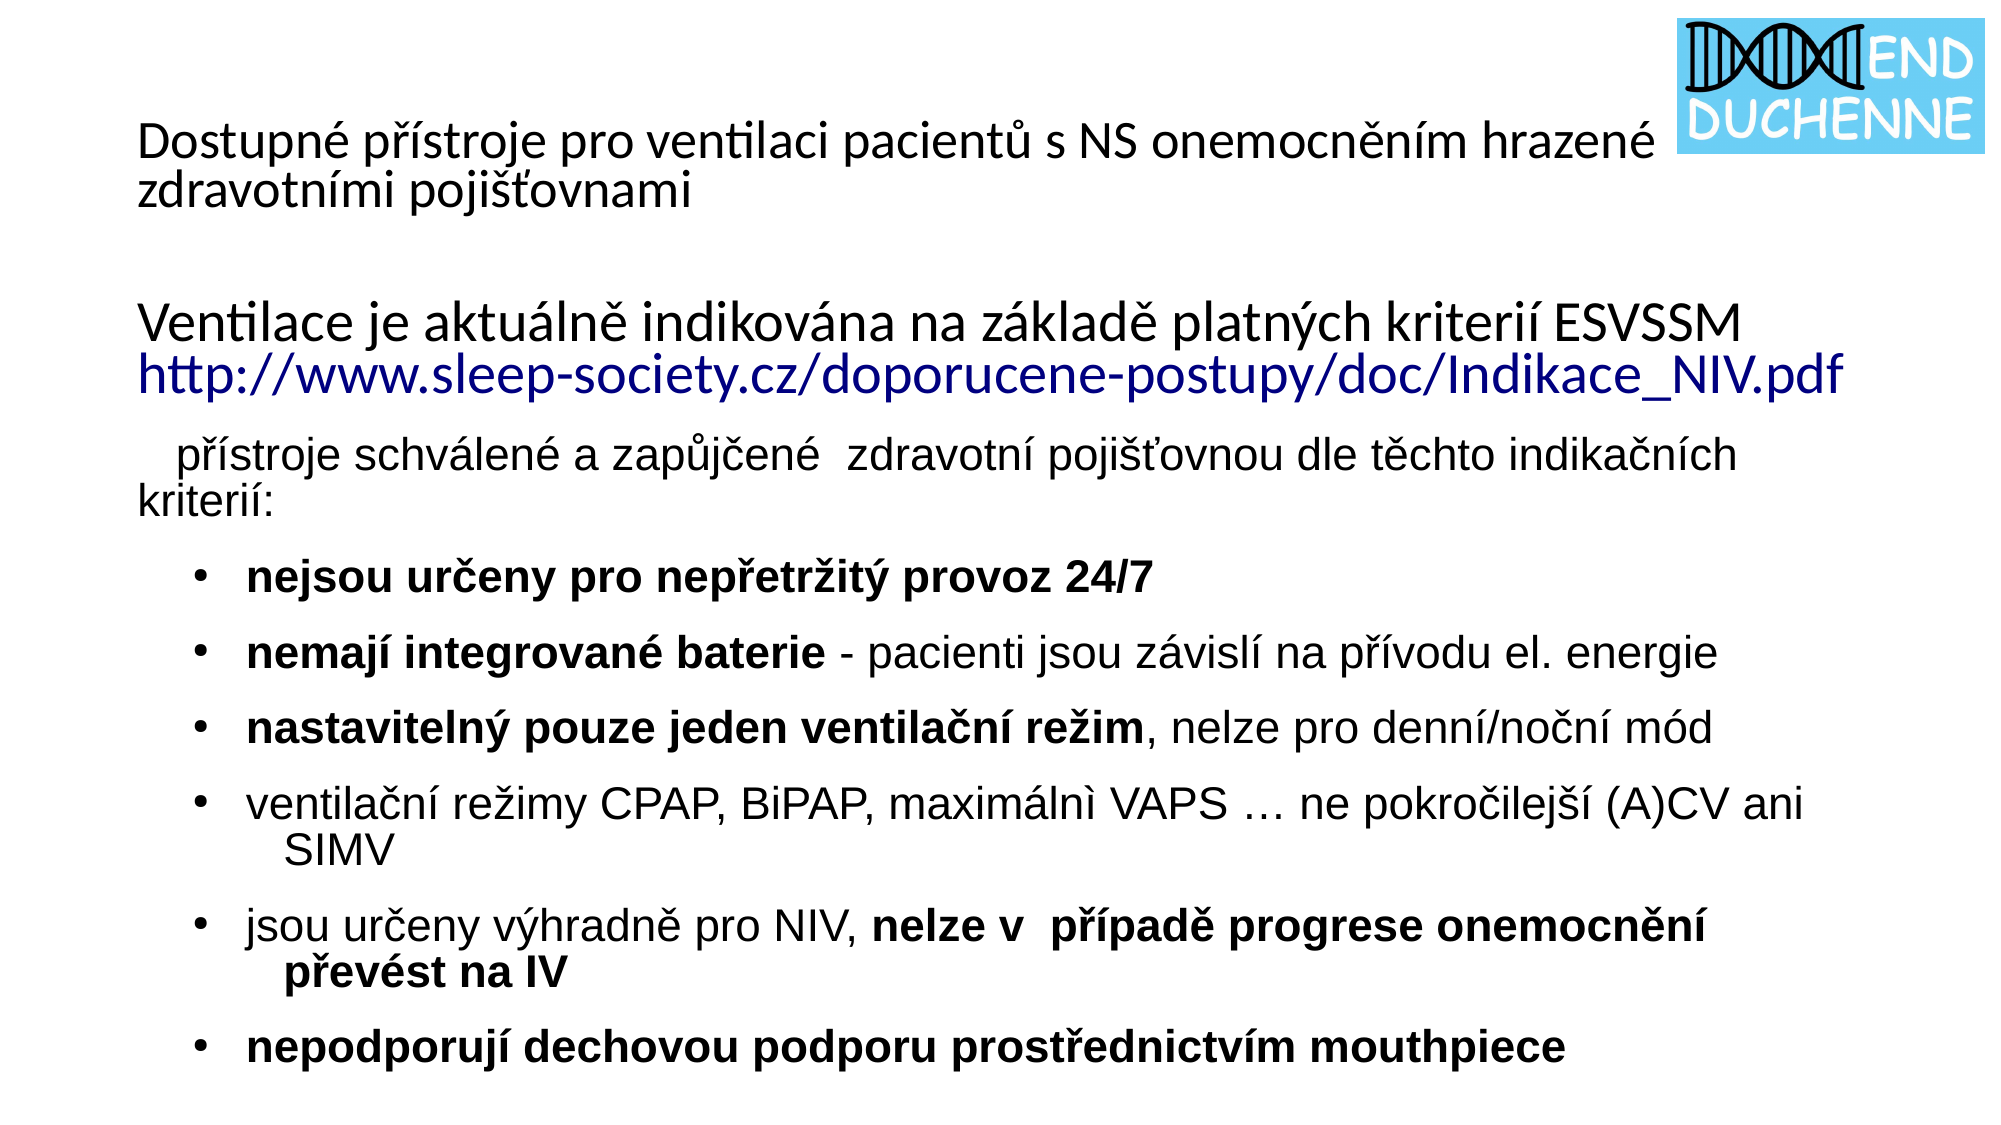

# Dostupné přístroje pro ventilaci pacientů s NS onemocněním hrazené zdravotními pojišťovnami
Ventilace je aktuálně indikována na základě platných kriterií ESVSSM http://www.sleep-society.cz/doporucene-postupy/doc/Indikace_NIV.pdf
 přístroje schválené a zapůjčené zdravotní pojišťovnou dle těchto indikačních kriterií:
nejsou určeny pro nepřetržitý provoz 24/7
nemají integrované baterie - pacienti jsou závislí na přívodu el. energie
nastavitelný pouze jeden ventilační režim, nelze pro denní/noční mód
ventilační režimy CPAP, BiPAP, maximálnì VAPS … ne pokročilejší (A)CV ani SIMV
jsou určeny výhradně pro NIV, nelze v  případě progrese onemocnění převést na IV
nepodporují dechovou podporu prostřednictvím mouthpiece